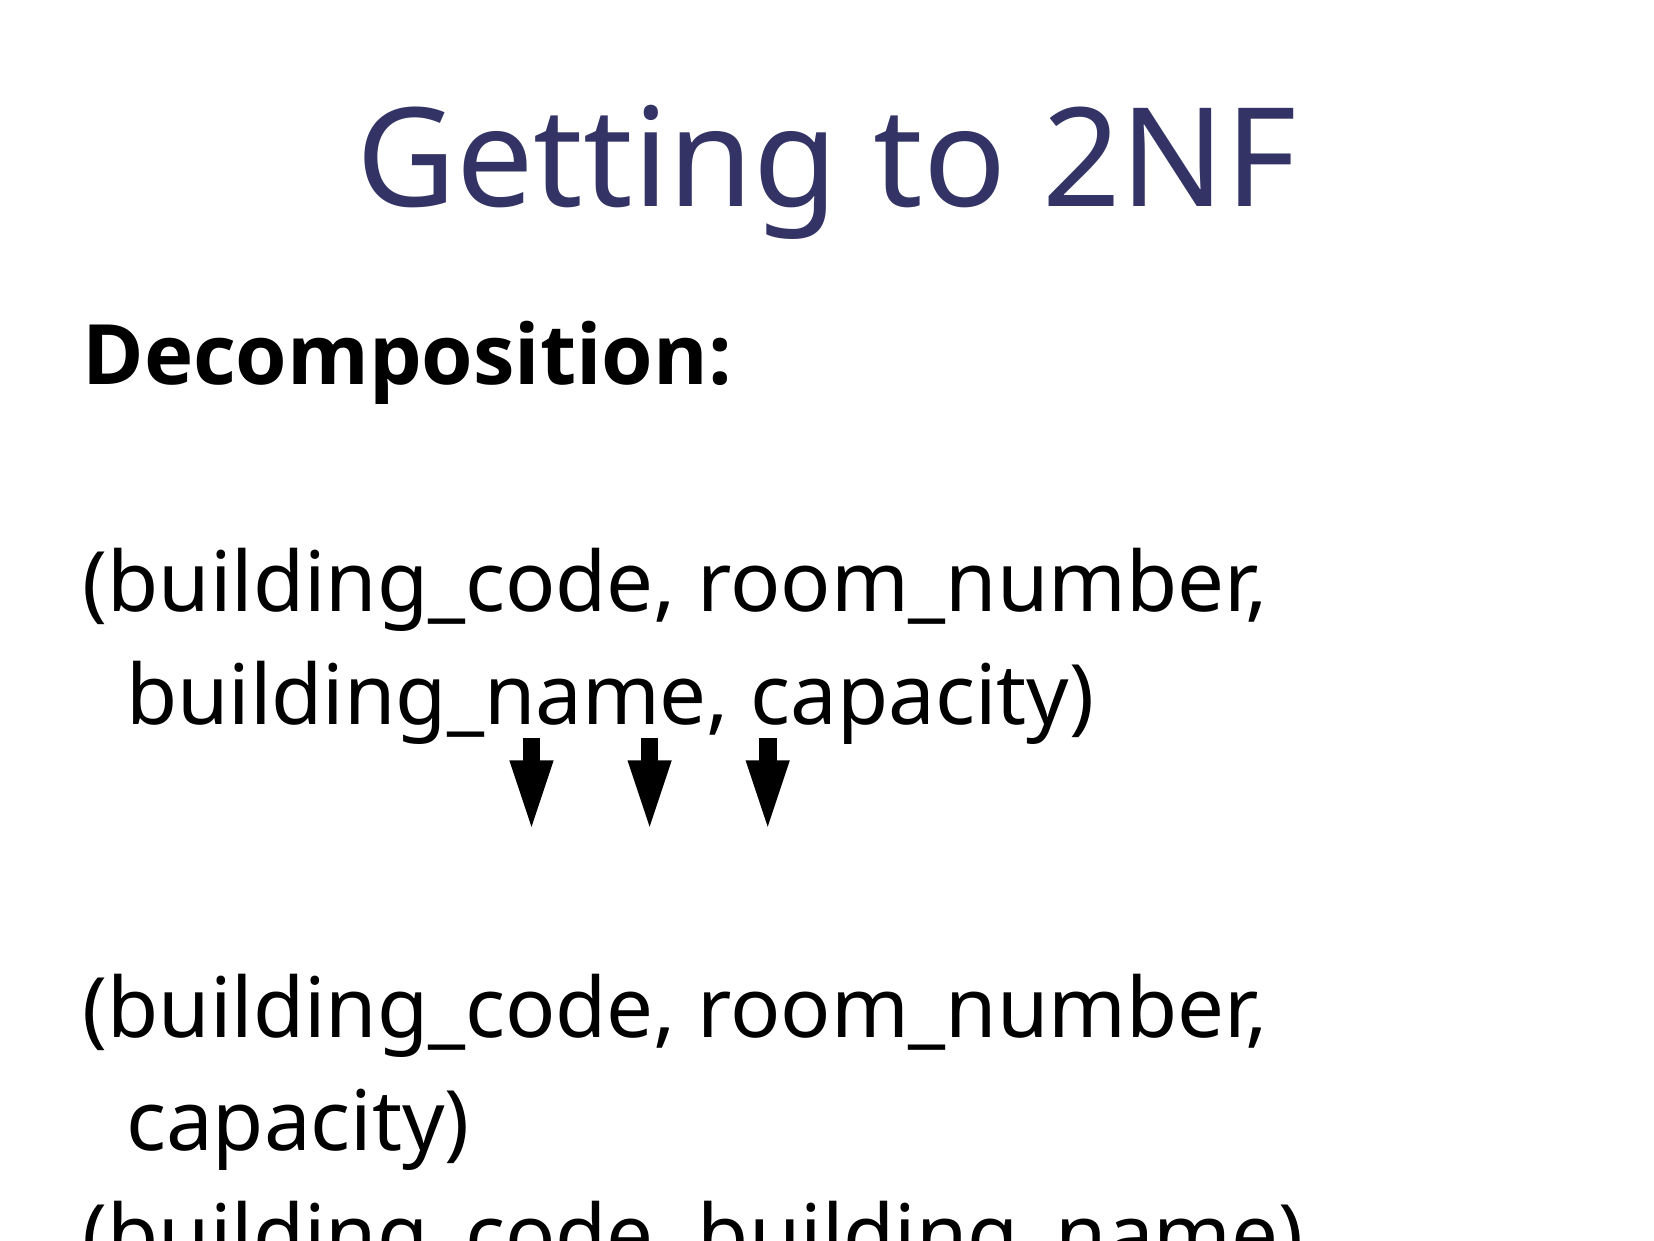

# Getting to 2NF
Decomposition:
(building_code, room_number,
 building_name, capacity)
(building_code, room_number,
 capacity)
(building_code, building_name)